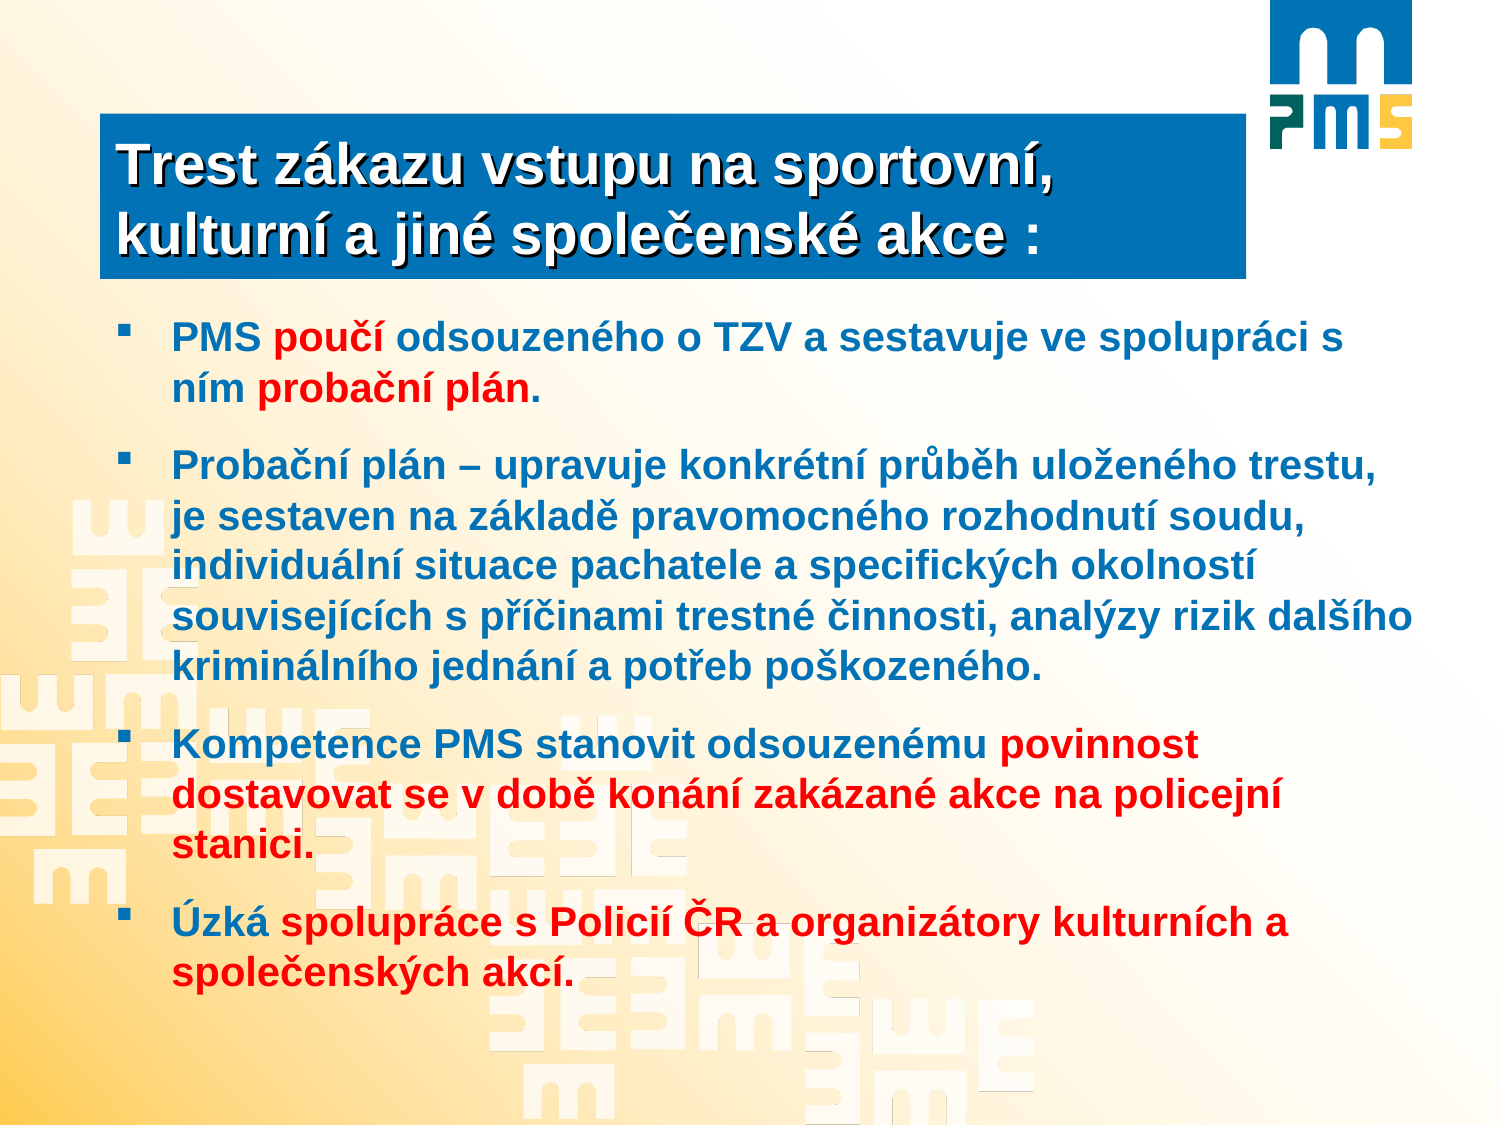

# Trest zákazu vstupu na sportovní, kulturní a jiné společenské akce :
PMS poučí odsouzeného o TZV a sestavuje ve spolupráci s ním probační plán.
Probační plán – upravuje konkrétní průběh uloženého trestu, je sestaven na základě pravomocného rozhodnutí soudu, individuální situace pachatele a specifických okolností souvisejících s příčinami trestné činnosti, analýzy rizik dalšího kriminálního jednání a potřeb poškozeného.
Kompetence PMS stanovit odsouzenému povinnost dostavovat se v době konání zakázané akce na policejní stanici.
Úzká spolupráce s Policií ČR a organizátory kulturních a společenských akcí.